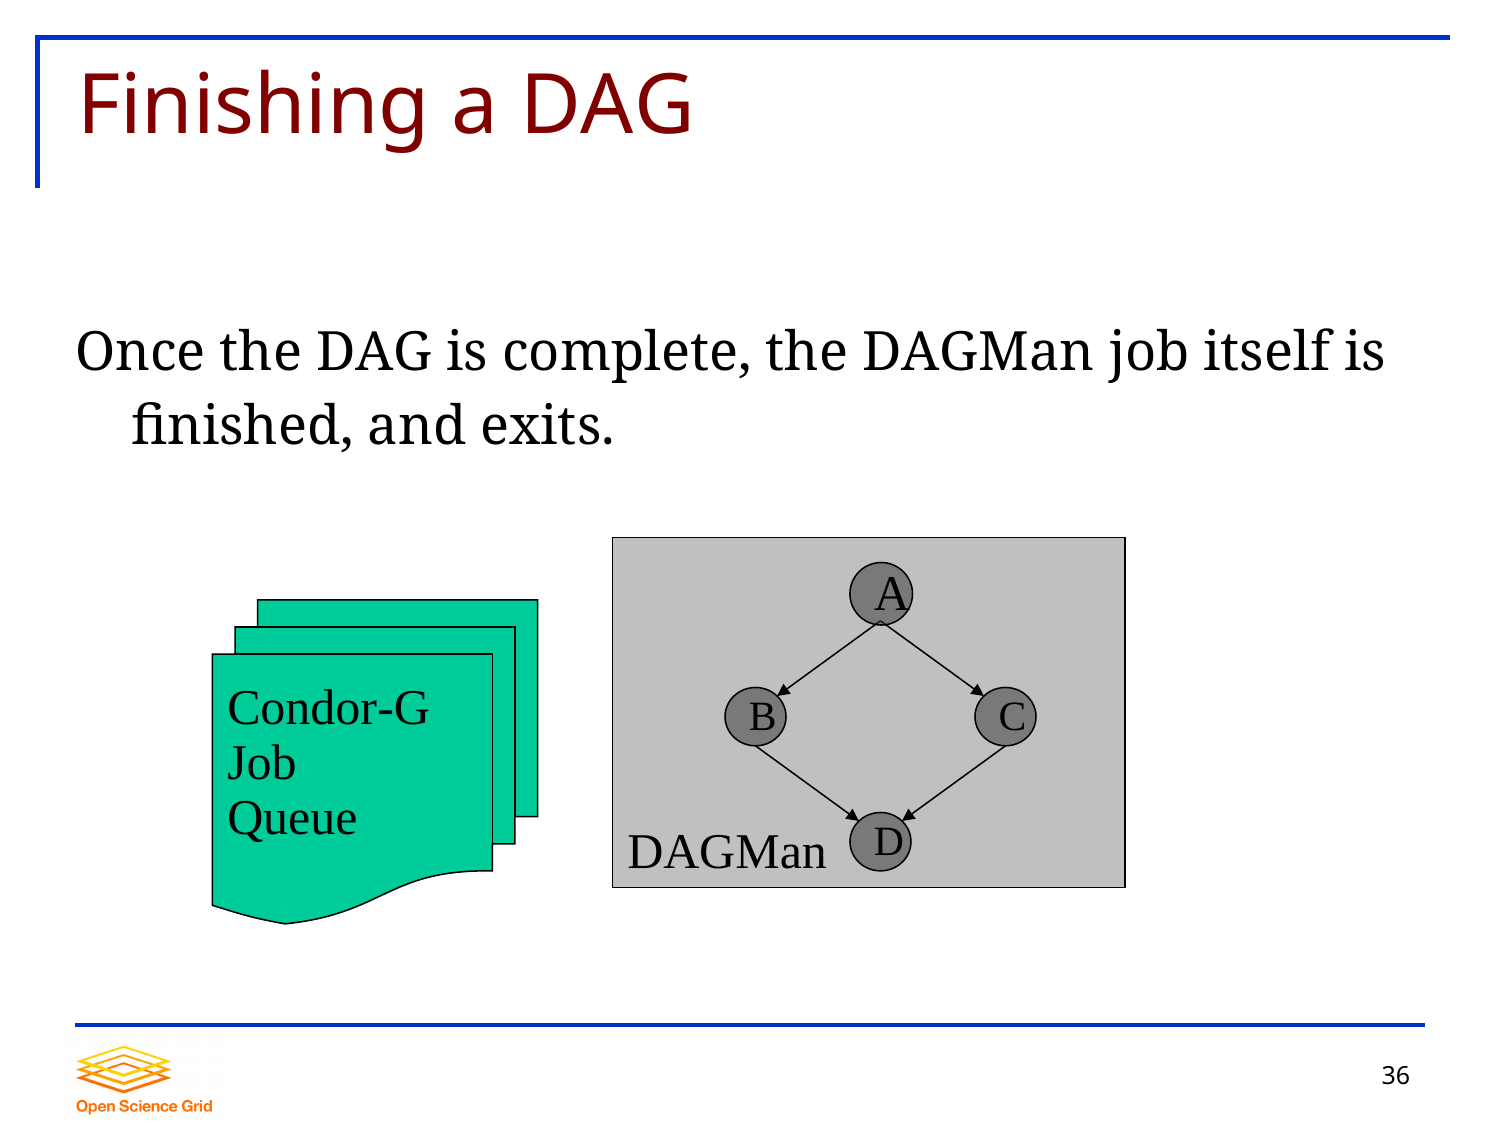

# Finishing a DAG
Once the DAG is complete, the DAGMan job itself is finished, and exits.
DAGMan
A
Condor-G
Job
Queue
B
C
D
36